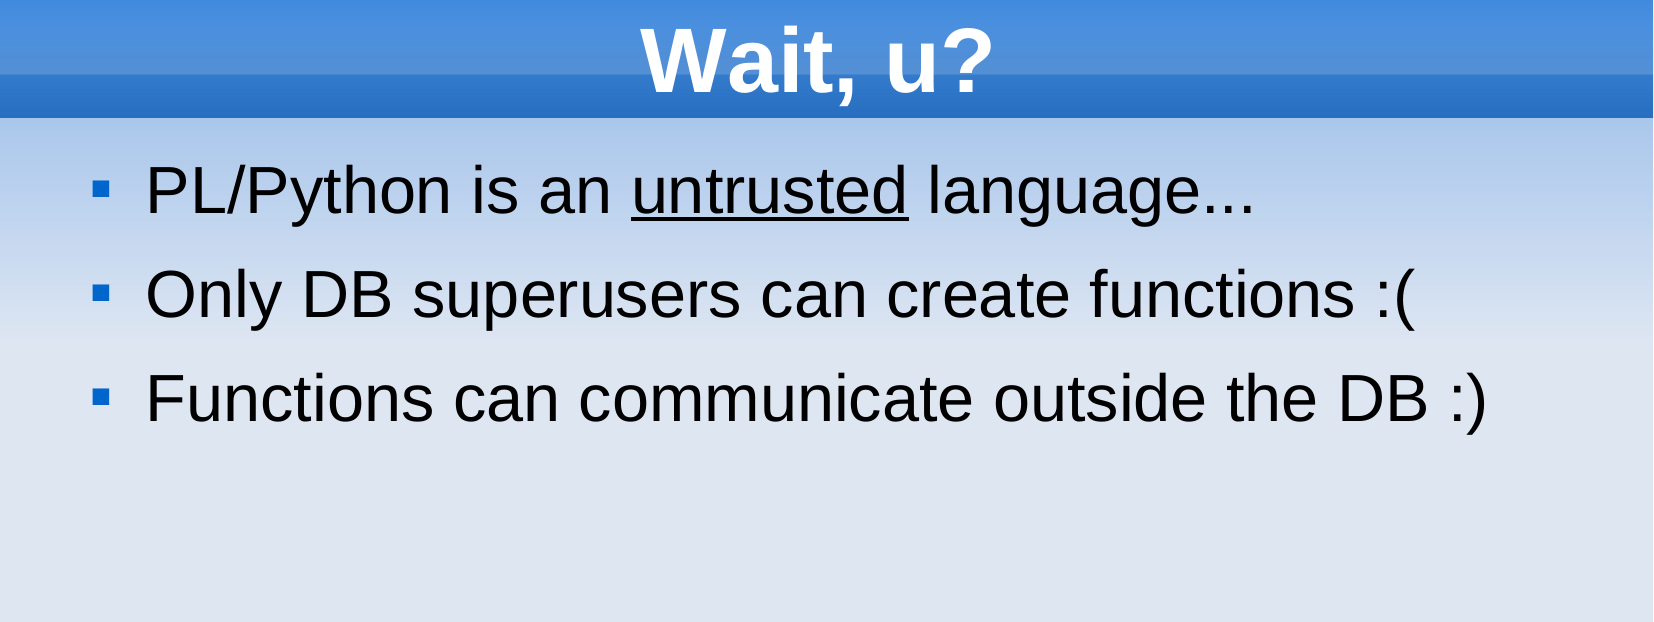

# Wait, u?
PL/Python is an untrusted language...
Only DB superusers can create functions :(
Functions can communicate outside the DB :)